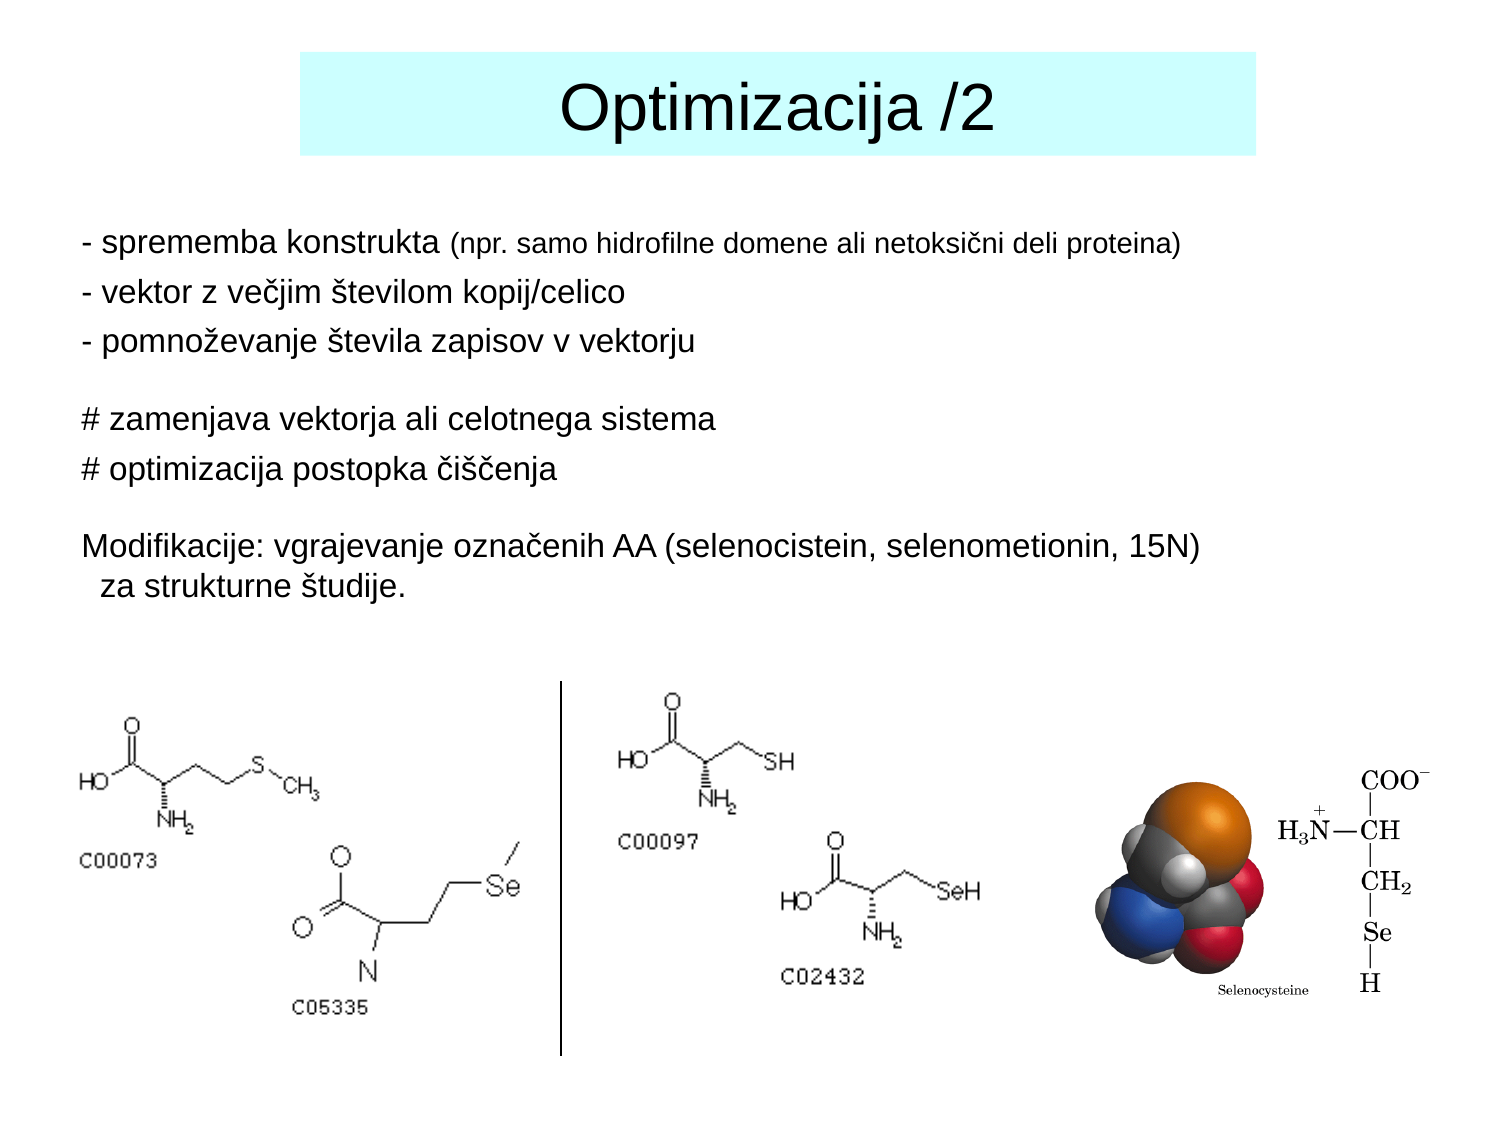

Optimizacija /2
- sprememba konstrukta (npr. samo hidrofilne domene ali netoksični deli proteina)
- vektor z večjim številom kopij/celico
- pomnoževanje števila zapisov v vektorju
# zamenjava vektorja ali celotnega sistema
# optimizacija postopka čiščenja
Modifikacije: vgrajevanje označenih AA (selenocistein, selenometionin, 15N)
za strukturne študije.